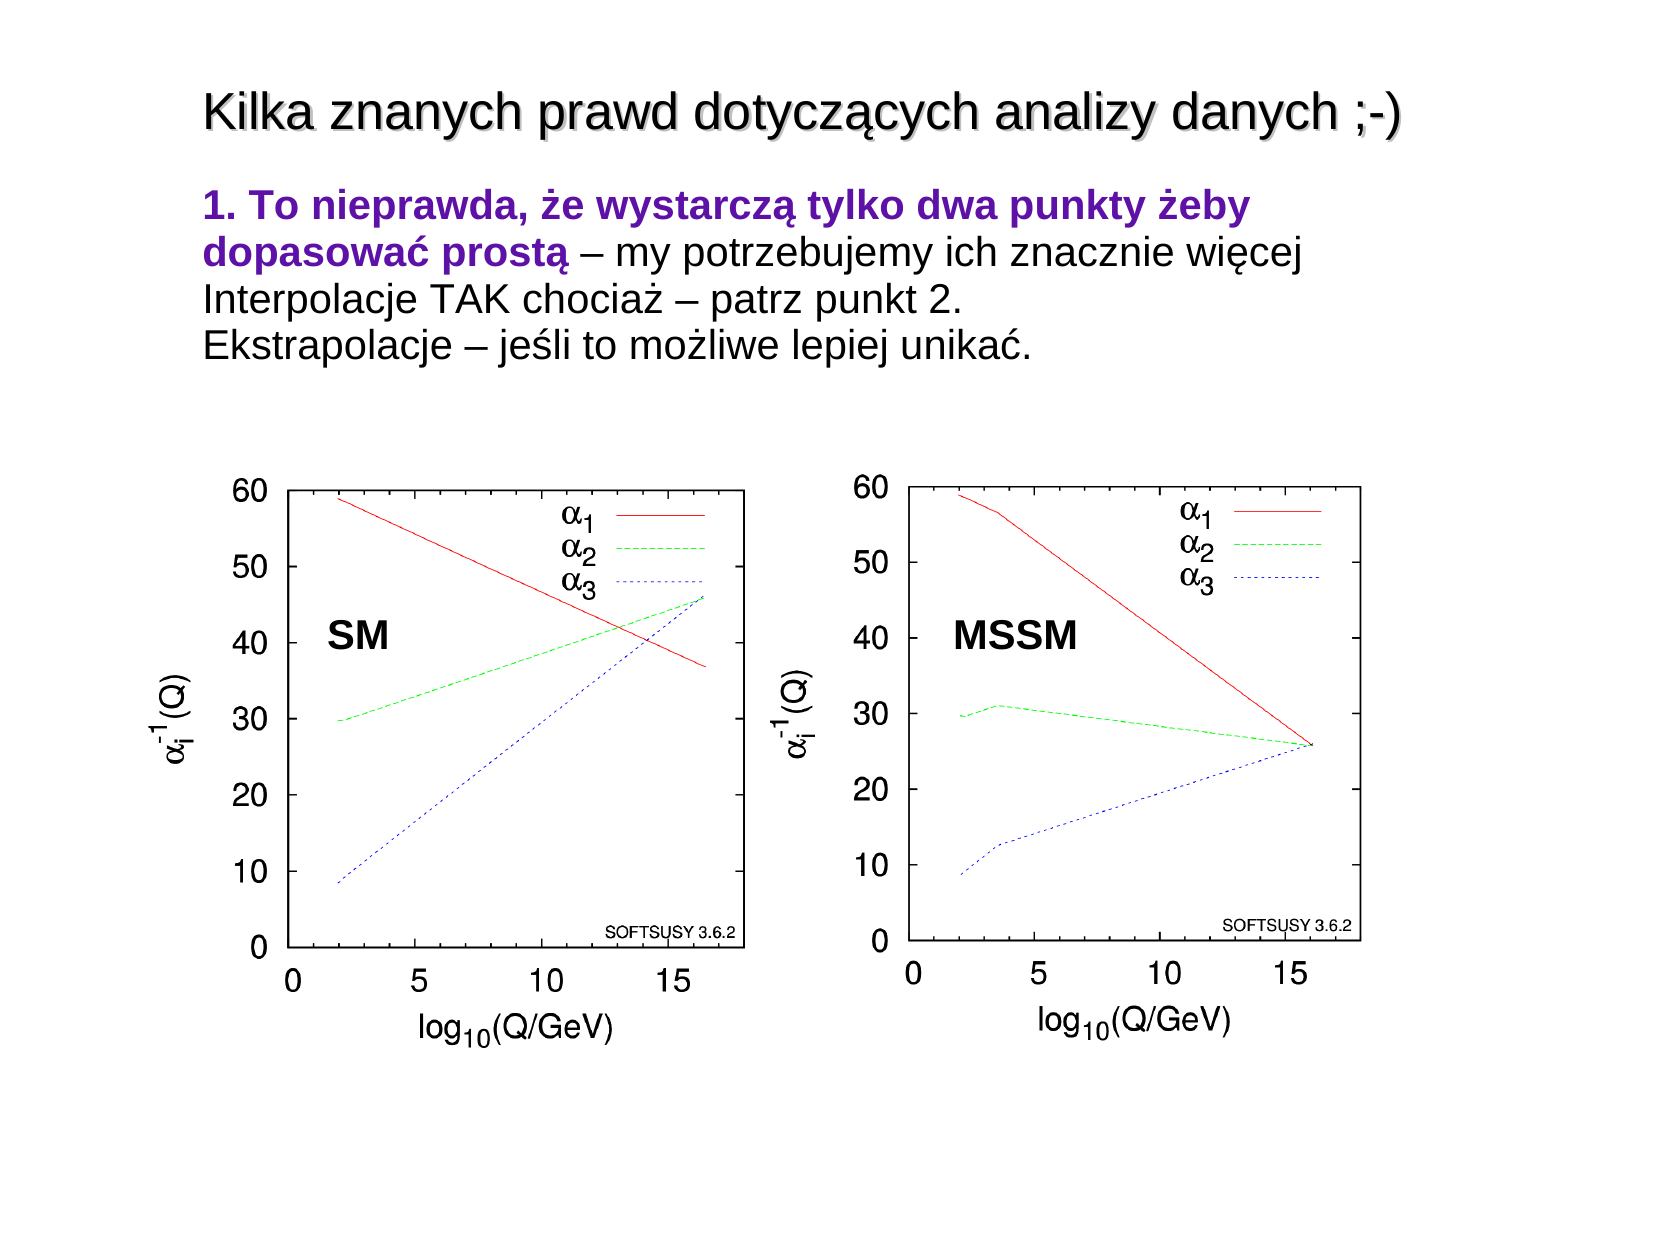

Kilka znanych prawd dotyczących analizy danych ;-)
1. To nieprawda, że wystarczą tylko dwa punkty żeby dopasować prostą – my potrzebujemy ich znacznie więcej
Interpolacje TAK chociaż – patrz punkt 2.
Ekstrapolacje – jeśli to możliwe lepiej unikać.
SM
MSSM